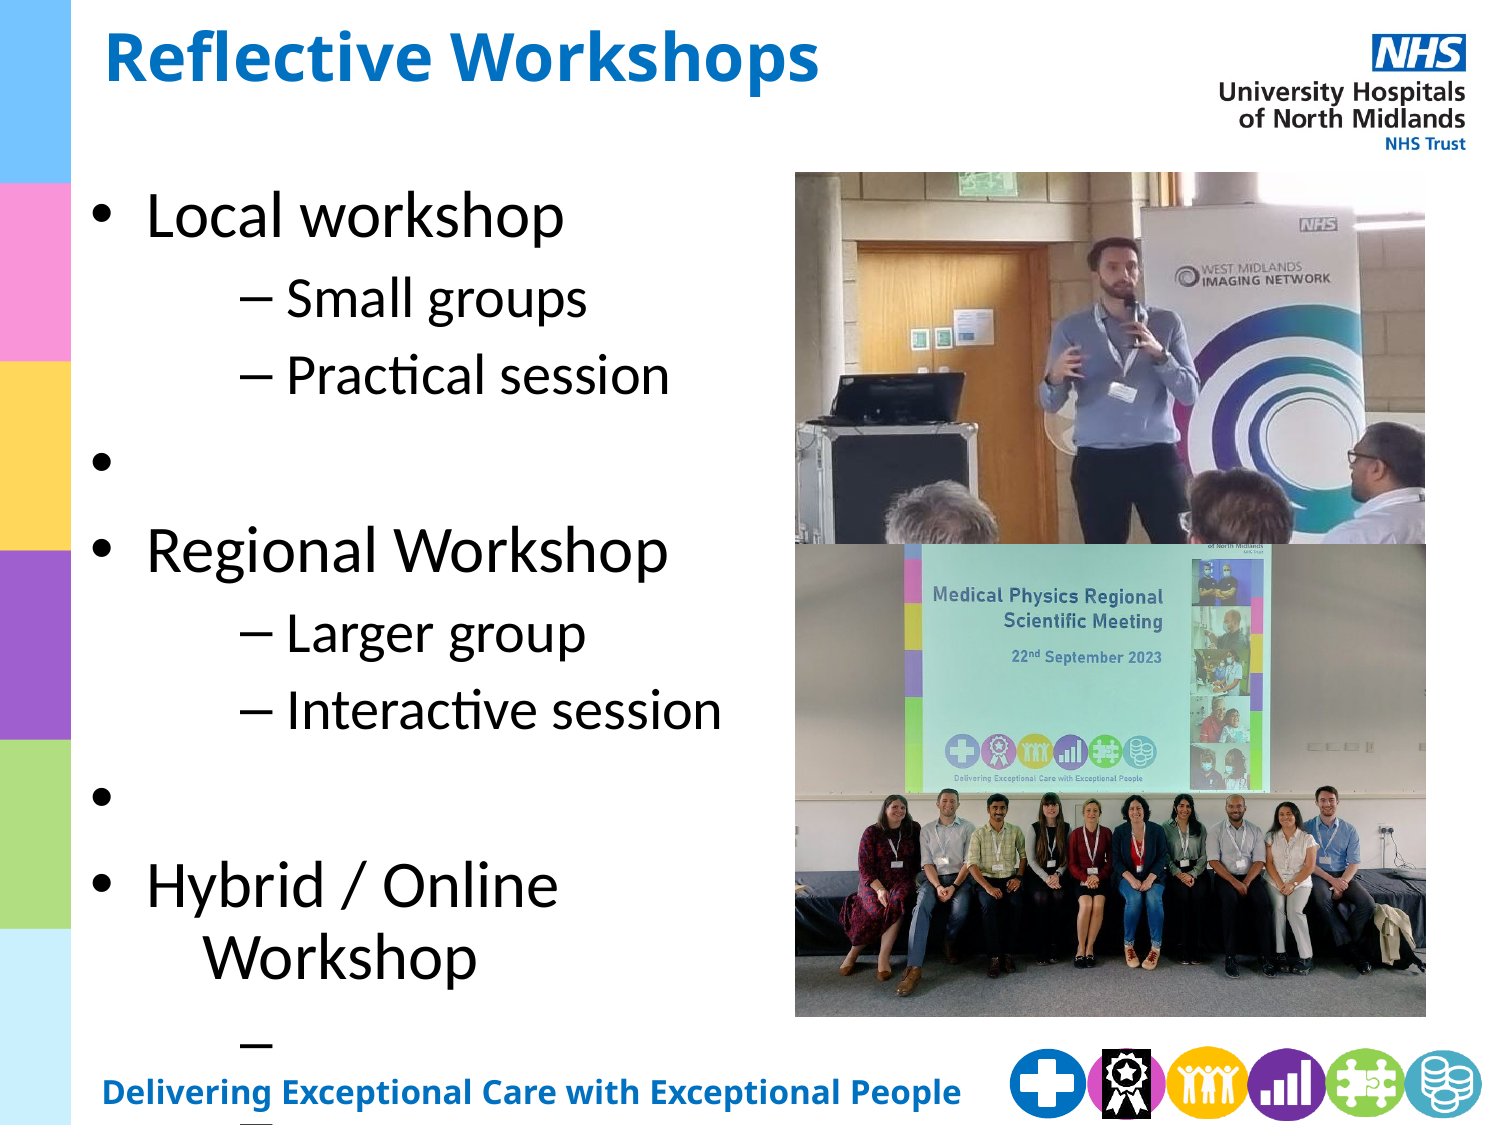

# Reflective Workshops
Local workshop
Small groups
Practical session
Regional Workshop
Larger group
Interactive session
Hybrid / Online Workshop